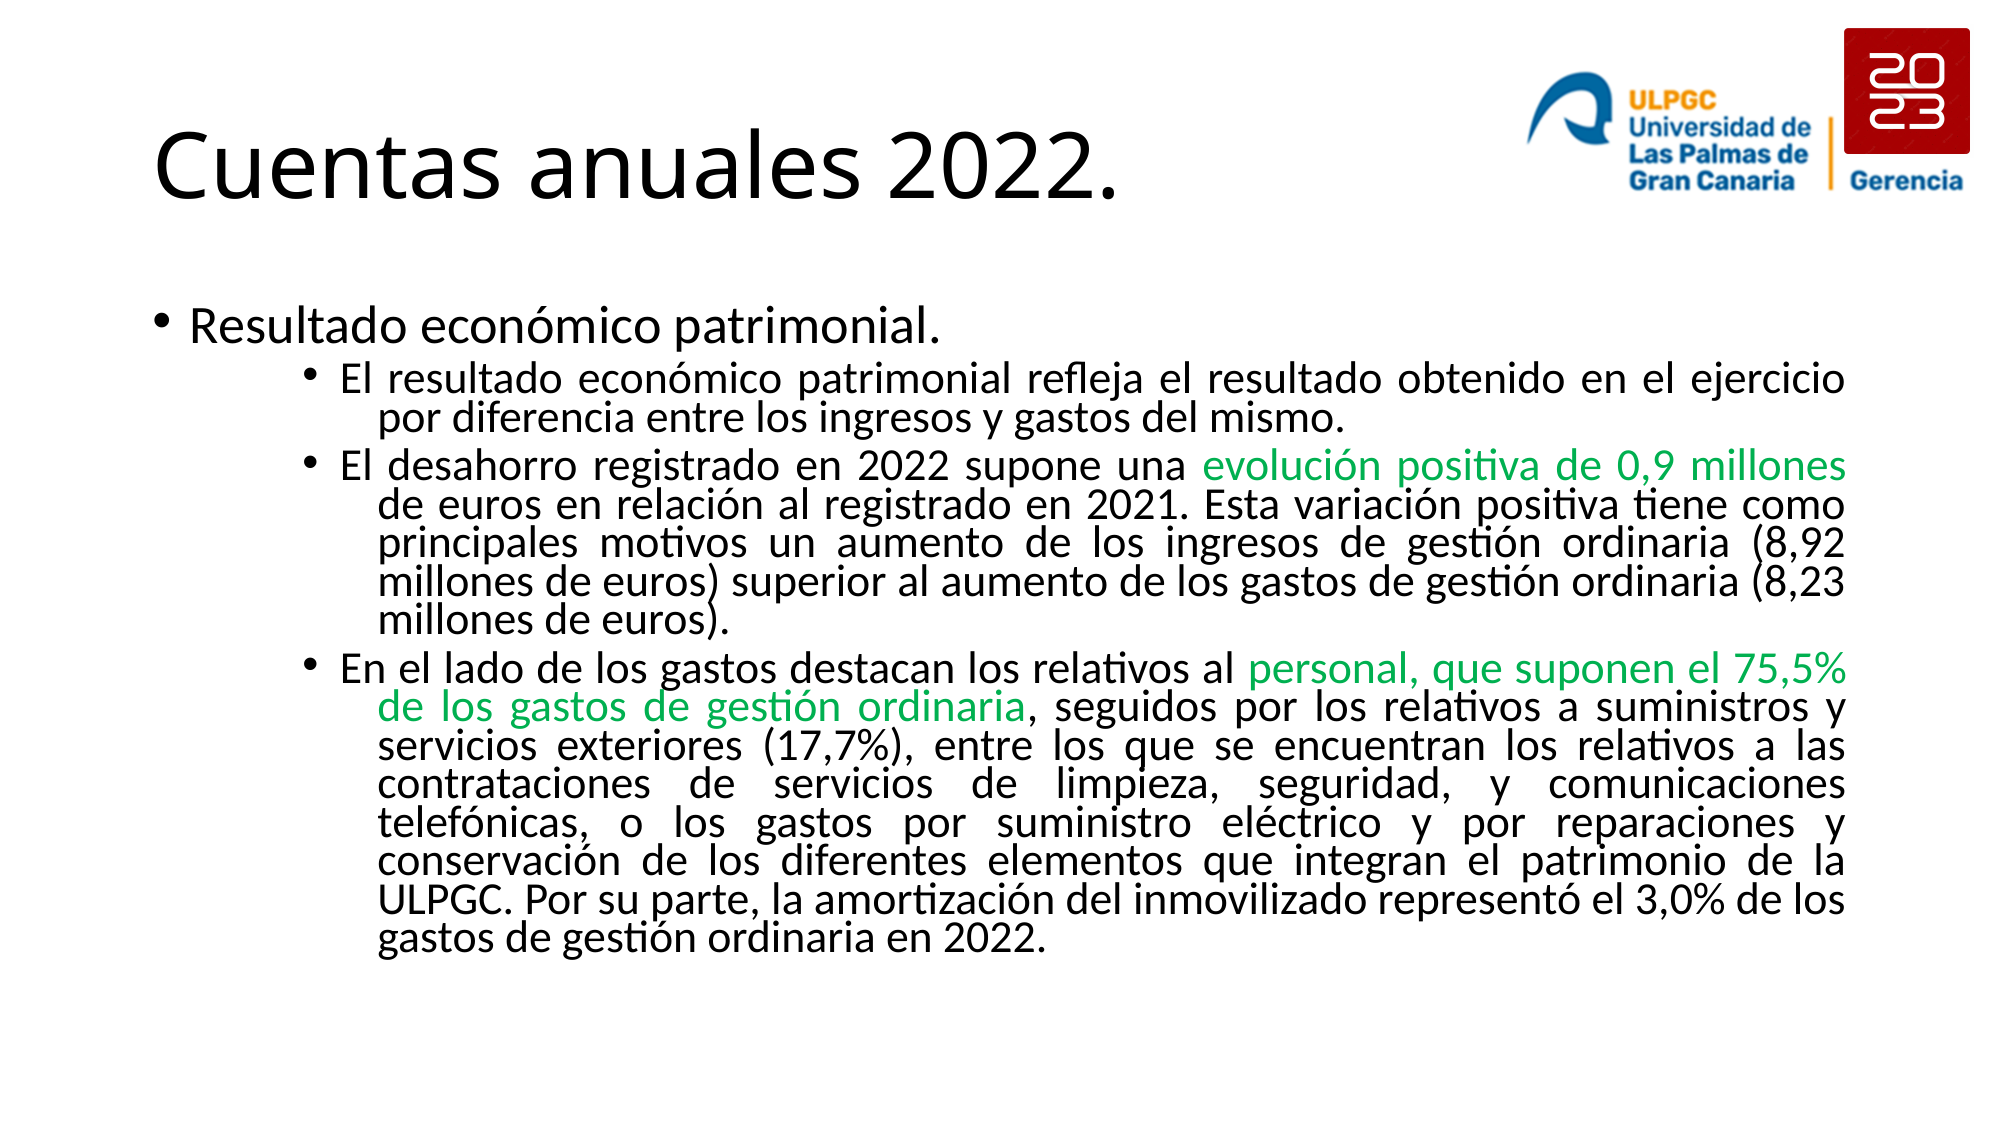

# Cuentas anuales 2022.
Resultado económico patrimonial.
El resultado económico patrimonial refleja el resultado obtenido en el ejercicio por diferencia entre los ingresos y gastos del mismo.
El desahorro registrado en 2022 supone una evolución positiva de 0,9 millones de euros en relación al registrado en 2021. Esta variación positiva tiene como principales motivos un aumento de los ingresos de gestión ordinaria (8,92 millones de euros) superior al aumento de los gastos de gestión ordinaria (8,23 millones de euros).
En el lado de los gastos destacan los relativos al personal, que suponen el 75,5% de los gastos de gestión ordinaria, seguidos por los relativos a suministros y servicios exteriores (17,7%), entre los que se encuentran los relativos a las contrataciones de servicios de limpieza, seguridad, y comunicaciones telefónicas, o los gastos por suministro eléctrico y por reparaciones y conservación de los diferentes elementos que integran el patrimonio de la ULPGC. Por su parte, la amortización del inmovilizado representó el 3,0% de los gastos de gestión ordinaria en 2022.